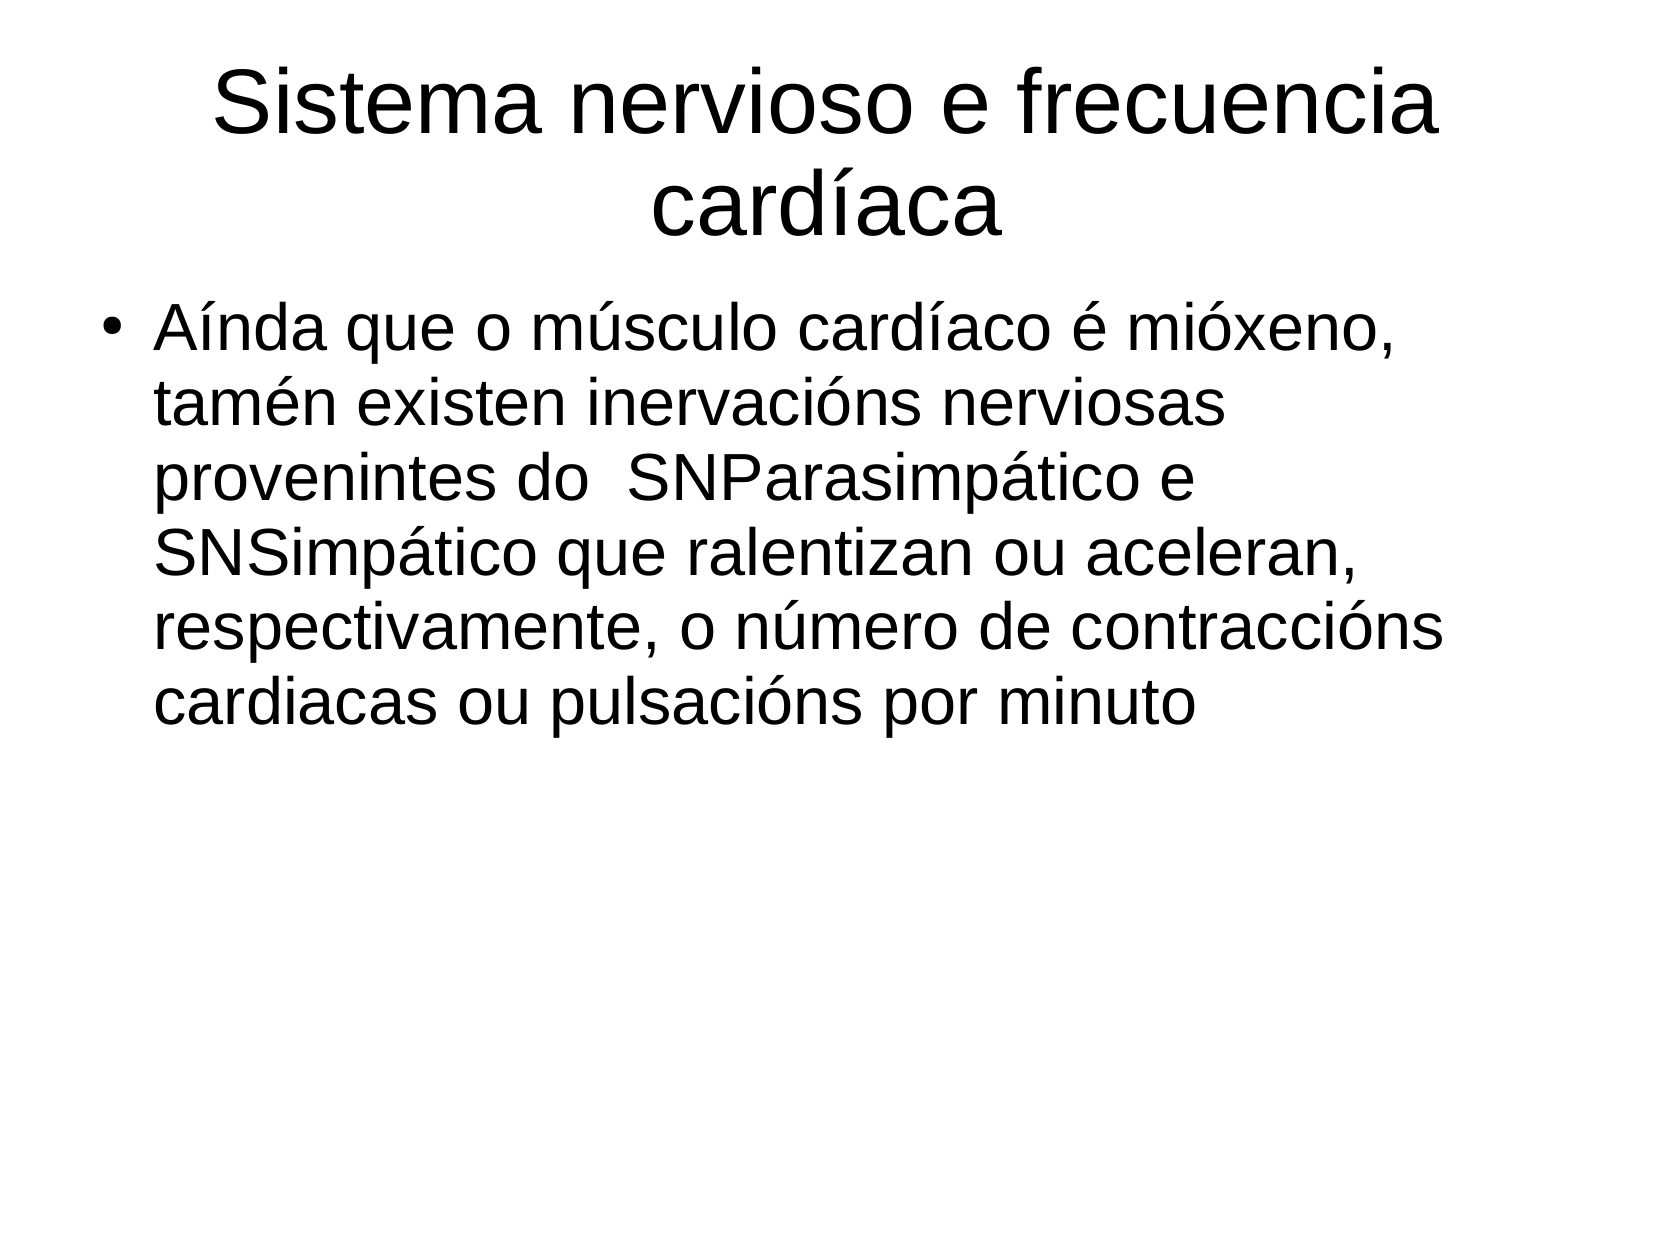

# Sistema nervioso e frecuencia cardíaca
Aínda que o músculo cardíaco é mióxeno, tamén existen inervacións nerviosas provenintes do SNParasimpático e SNSimpático que ralentizan ou aceleran, respectivamente, o número de contraccións cardiacas ou pulsacións por minuto